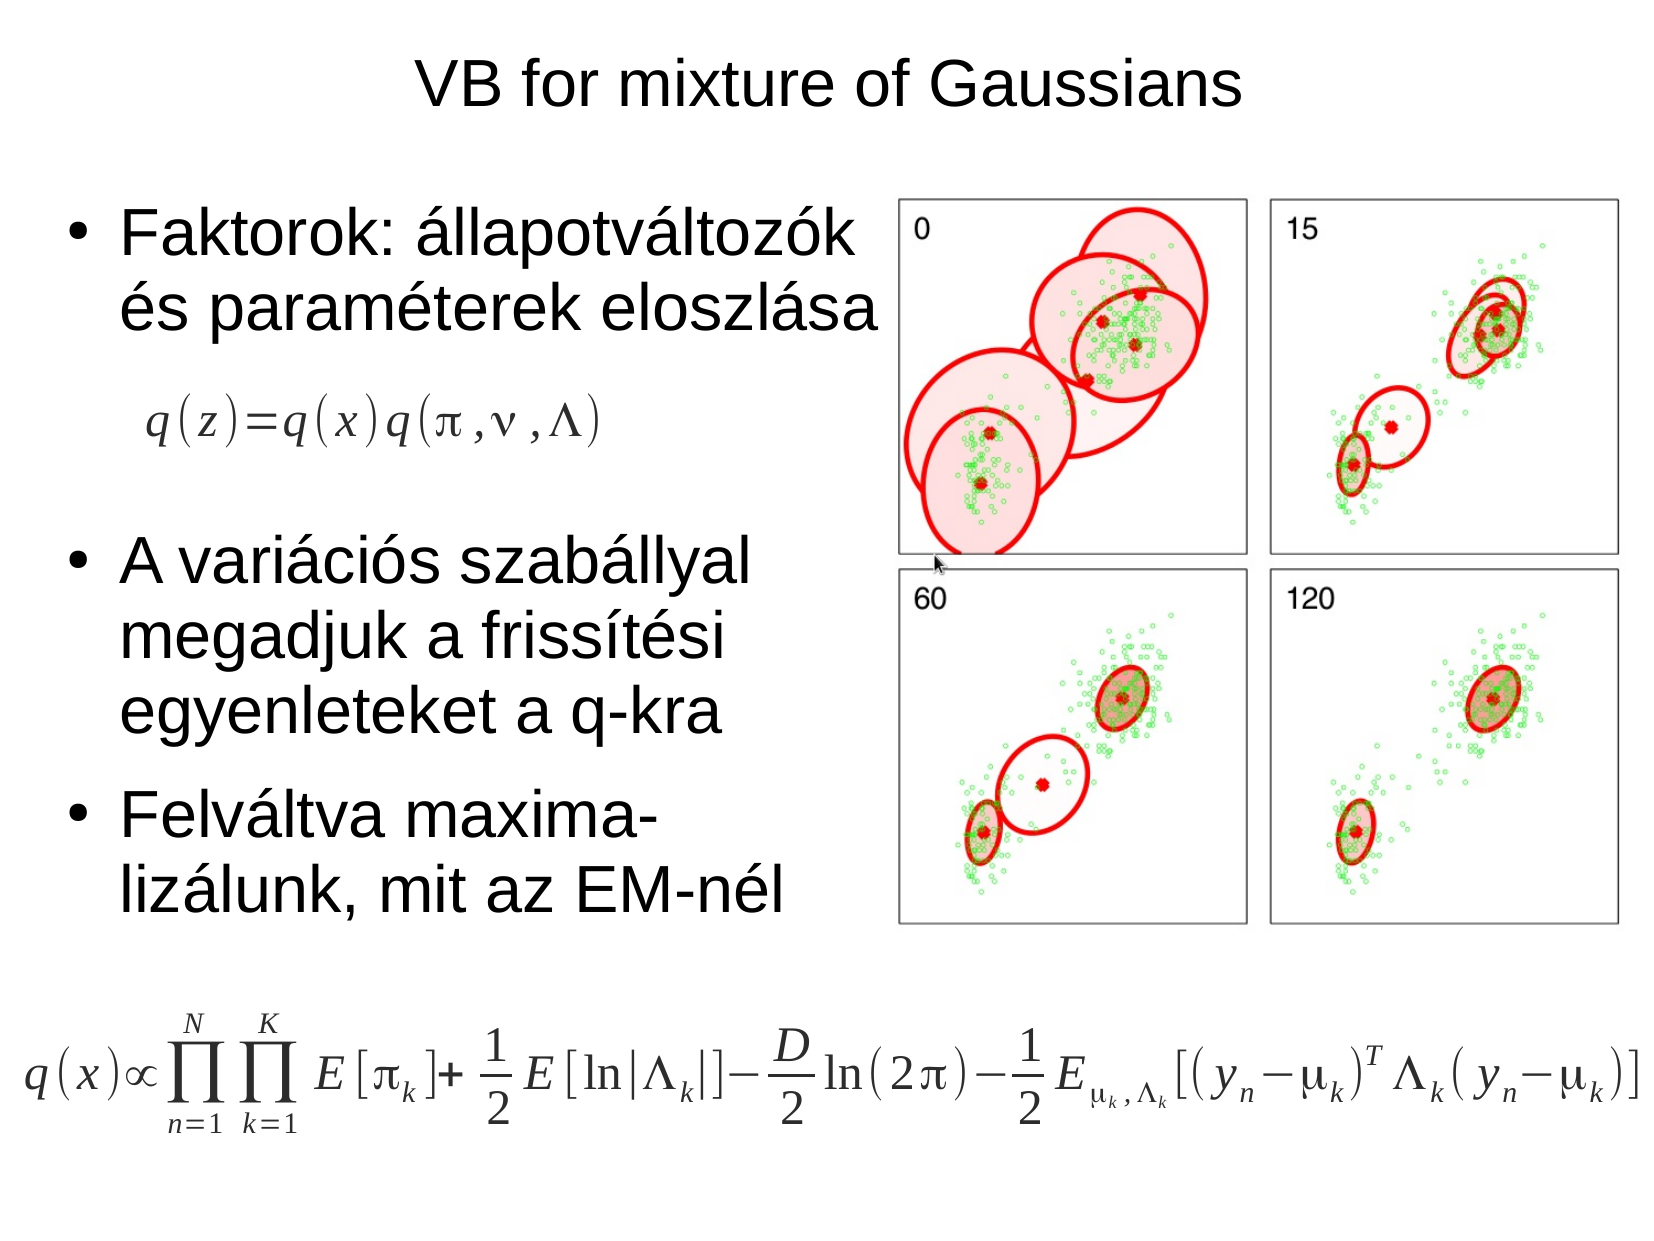

# VB for mixture of Gaussians
Faktorok: állapotváltozók
és paraméterek eloszlása
A variációs szabállyal
megadjuk a frissítési
egyenleteket a q-kra
Felváltva maxima-
lizálunk, mit az EM-nél